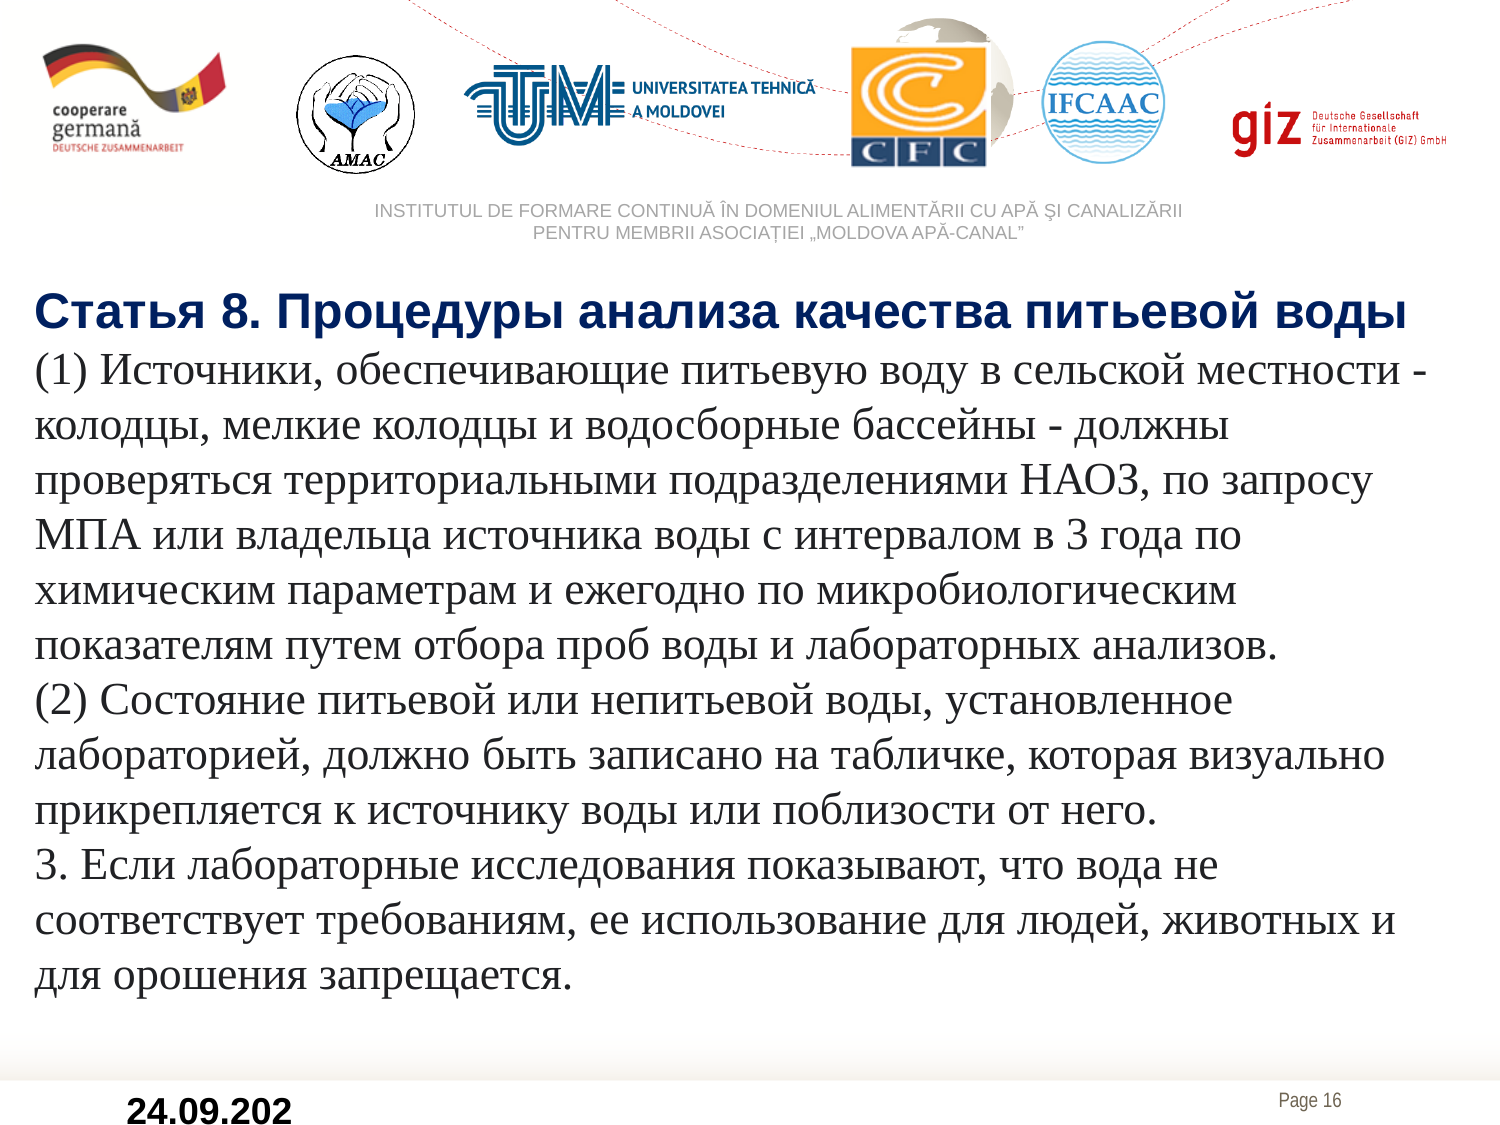

INSTITUTUL DE FORMARE CONTINUĂ ÎN DOMENIUL ALIMENTĂRII CU APĂ ŞI CANALIZĂRII
PENTRU MEMBRII ASOCIAȚIEI „MOLDOVA APĂ-CANAL”
# Статья 8. Процедуры анализа качества питьевой воды (1) Источники, обеспечивающие питьевую воду в сельской местности - колодцы, мелкие колодцы и водосборные бассейны - должны проверяться территориальными подразделениями НАОЗ, по запросу МПА или владельца источника воды с интервалом в 3 года по химическим параметрам и ежегодно по микробиологическим показателям путем отбора проб воды и лабораторных анализов. (2) Состояние питьевой или непитьевой воды, установленное лабораторией, должно быть записано на табличке, которая визуально прикрепляется к источнику воды или поблизости от него. 3. Если лабораторные исследования показывают, что вода не соответствует требованиям, ее использование для людей, животных и для орошения запрещается.